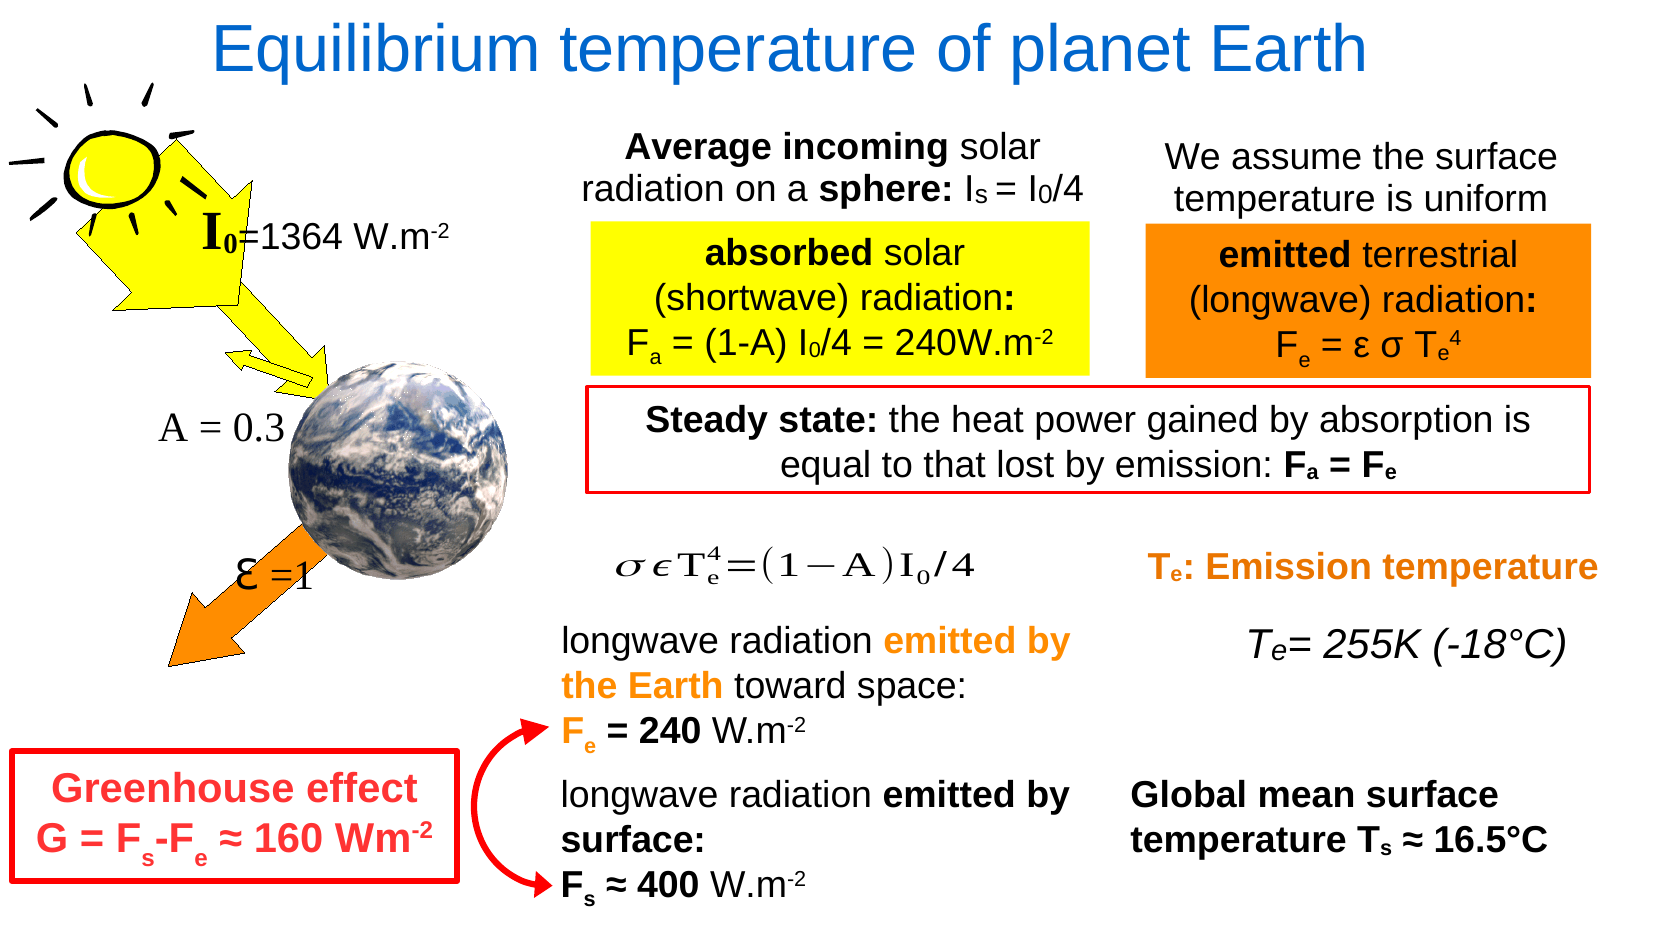

Equilibrium temperature of planet Earth
Average incoming solar radiation on a sphere: Is = I0/4
We assume the surface temperature is uniform
emitted terrestrial (longwave) radiation:
Fe = ε σ Te4
Ɛ =1
I0=1364 W.m-2
absorbed solar
(shortwave) radiation:
Fa = (1-A) I0/4 = 240W.m-2
Steady state: the heat power gained by absorption is equal to that lost by emission: Fa = Fe
Te: Emission temperature
A = 0.3
longwave radiation emitted by the Earth toward space:
Fe = 240 W.m-2
Te= 255K (-18°C)
Greenhouse effect
G = Fs-Fe ≈ 160 Wm-2
longwave radiation emitted by surface:
Fs ≈ 400 W.m-2
Global mean surface temperature Ts ≈ 16.5°C